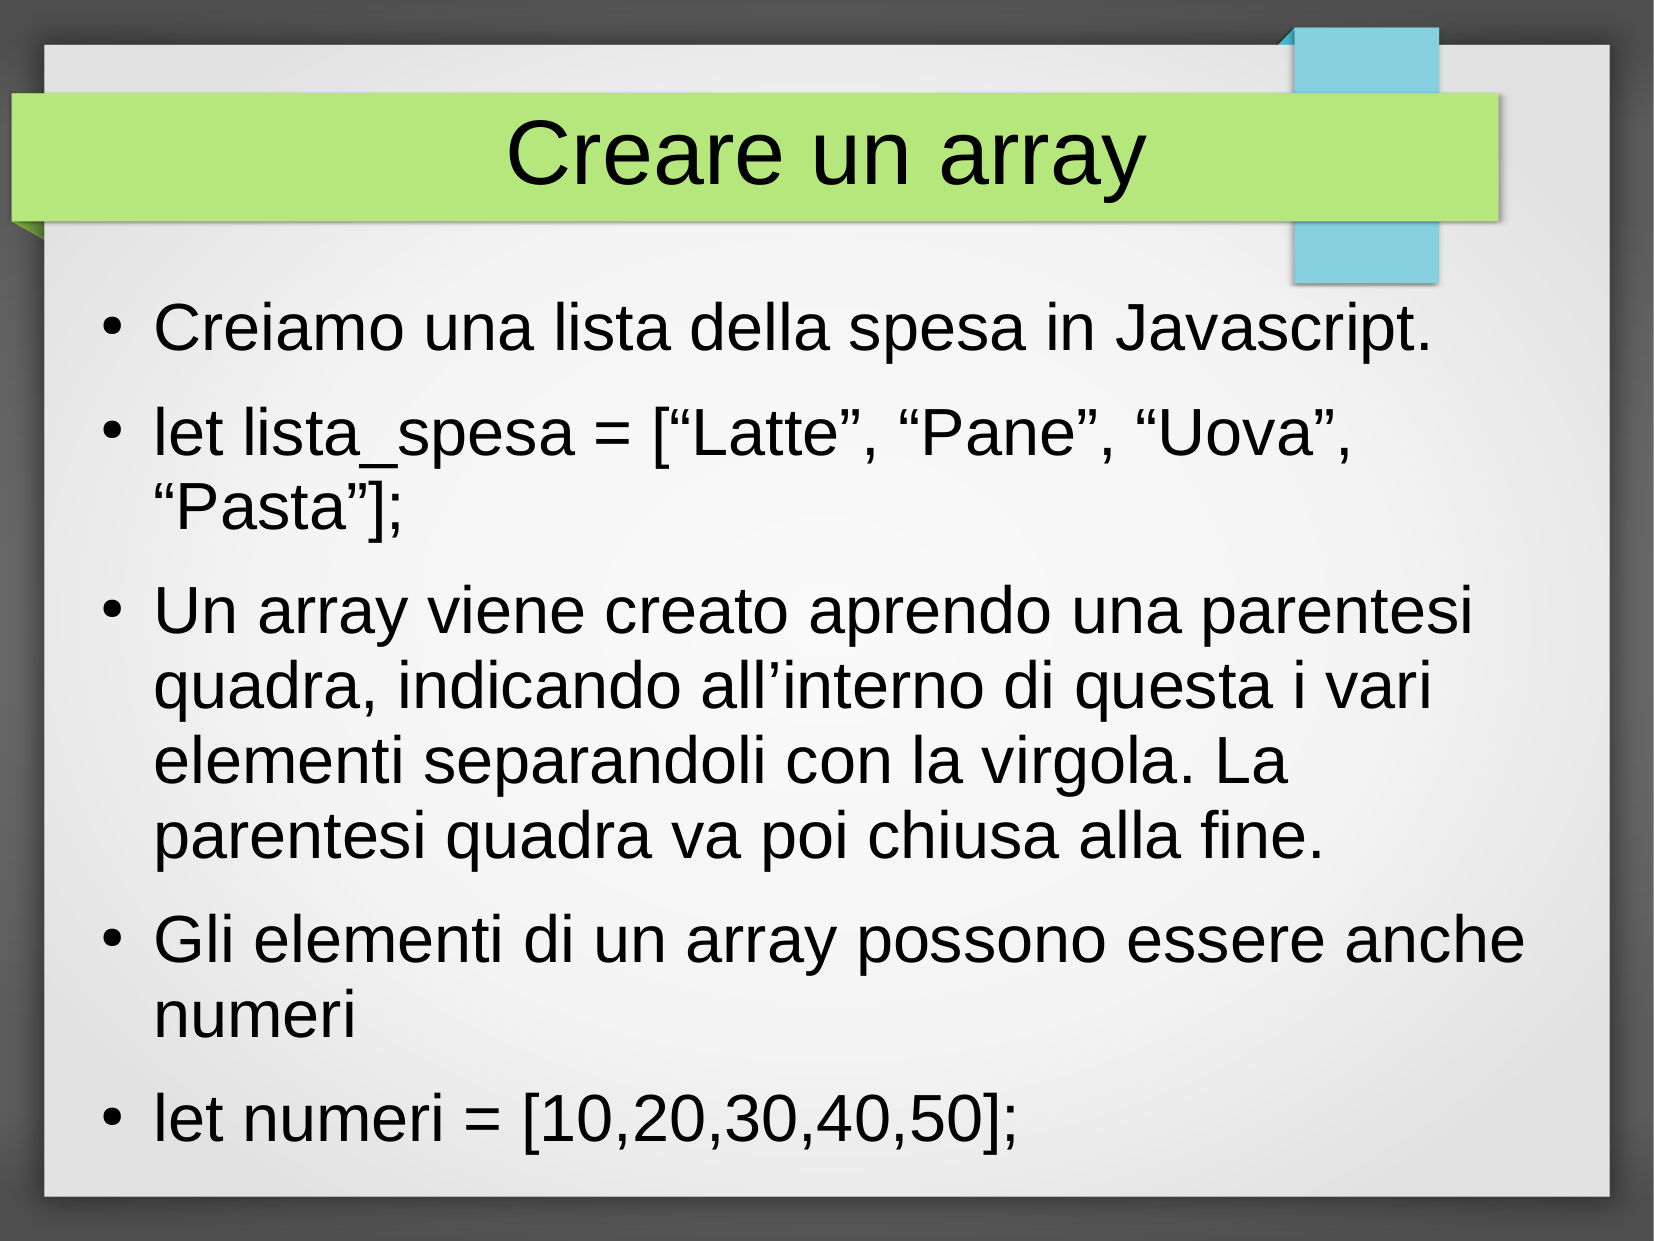

# Creare un array
Creiamo una lista della spesa in Javascript.
let lista_spesa = [“Latte”, “Pane”, “Uova”, “Pasta”];
Un array viene creato aprendo una parentesi quadra, indicando all’interno di questa i vari elementi separandoli con la virgola. La parentesi quadra va poi chiusa alla fine.
Gli elementi di un array possono essere anche numeri
let numeri = [10,20,30,40,50];